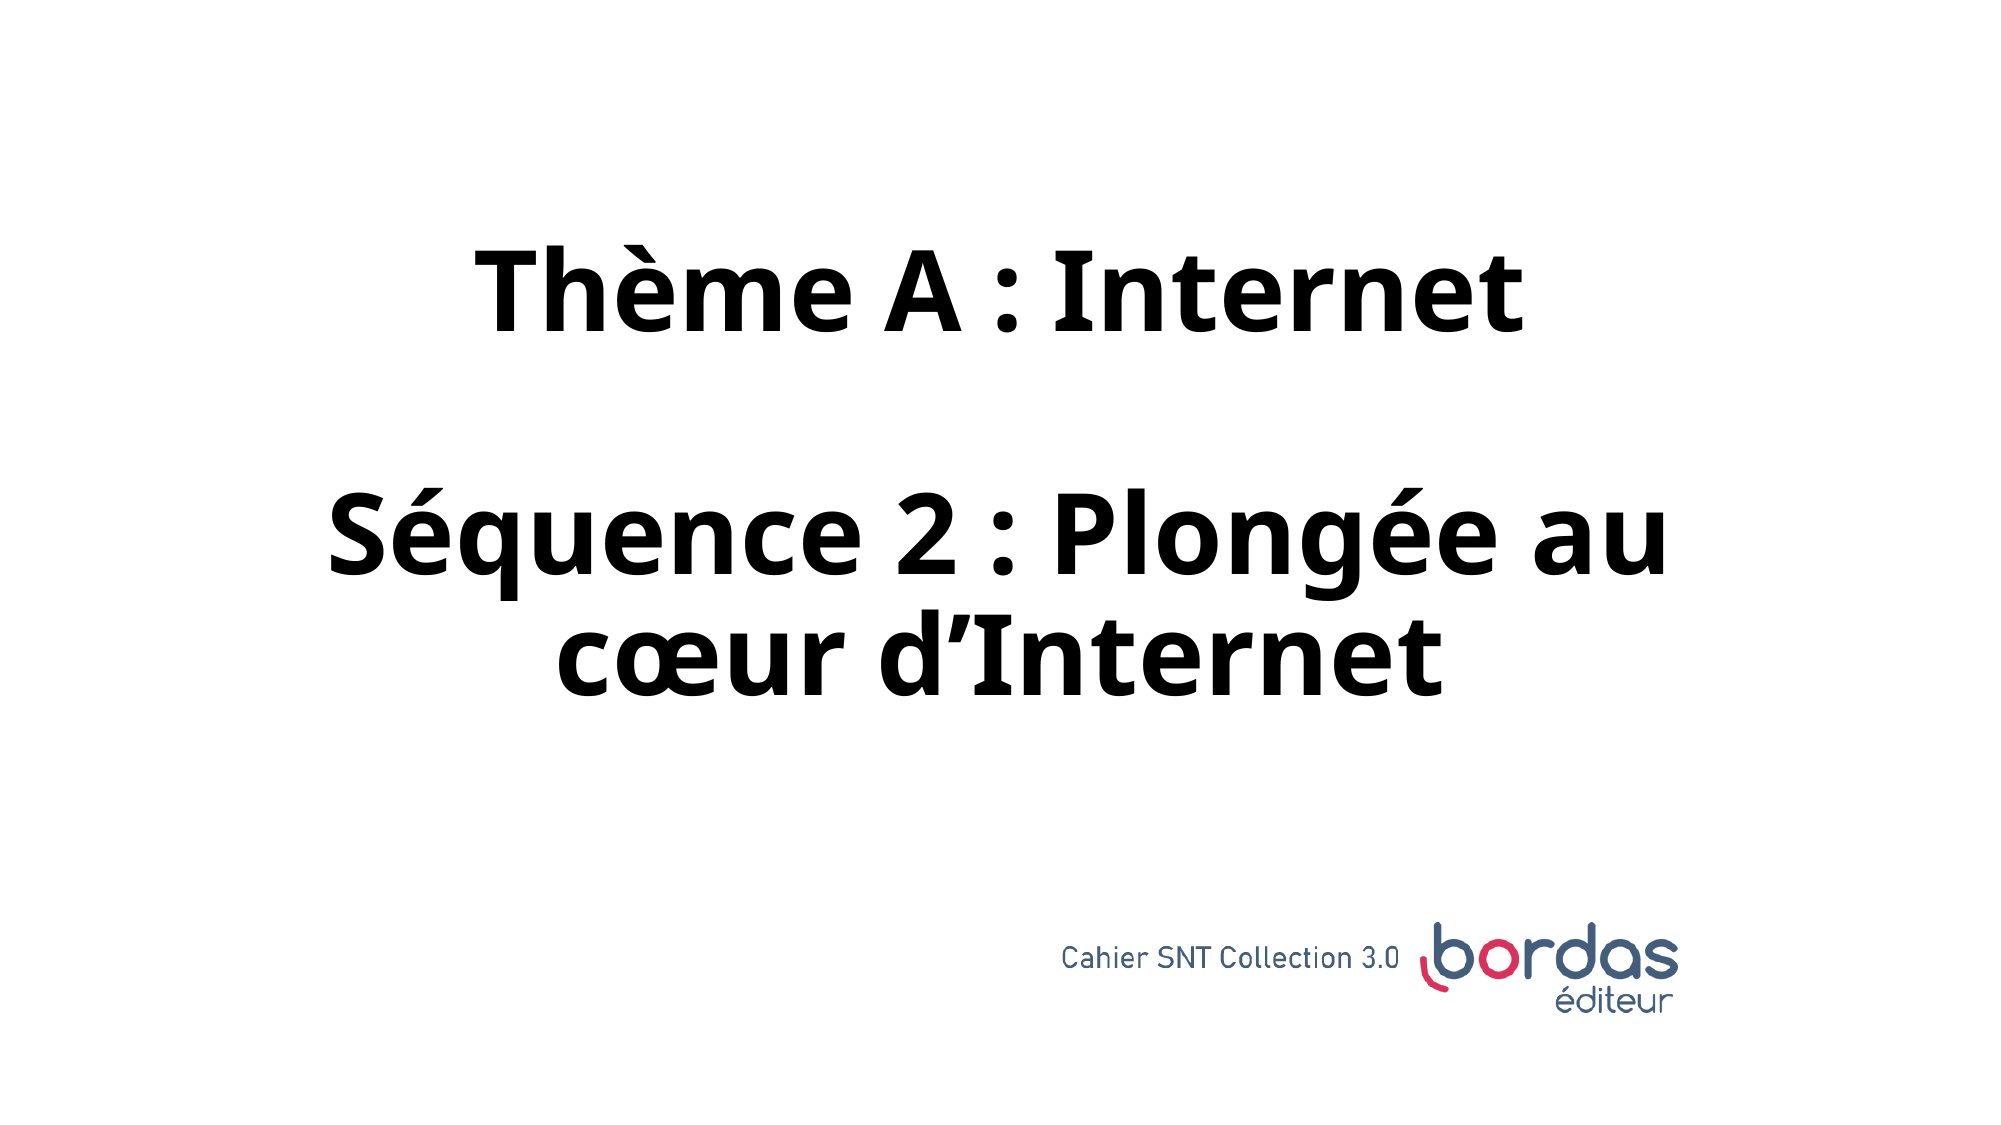

# Thème A : Internet Séquence 2 : Plongée au cœur d’Internet